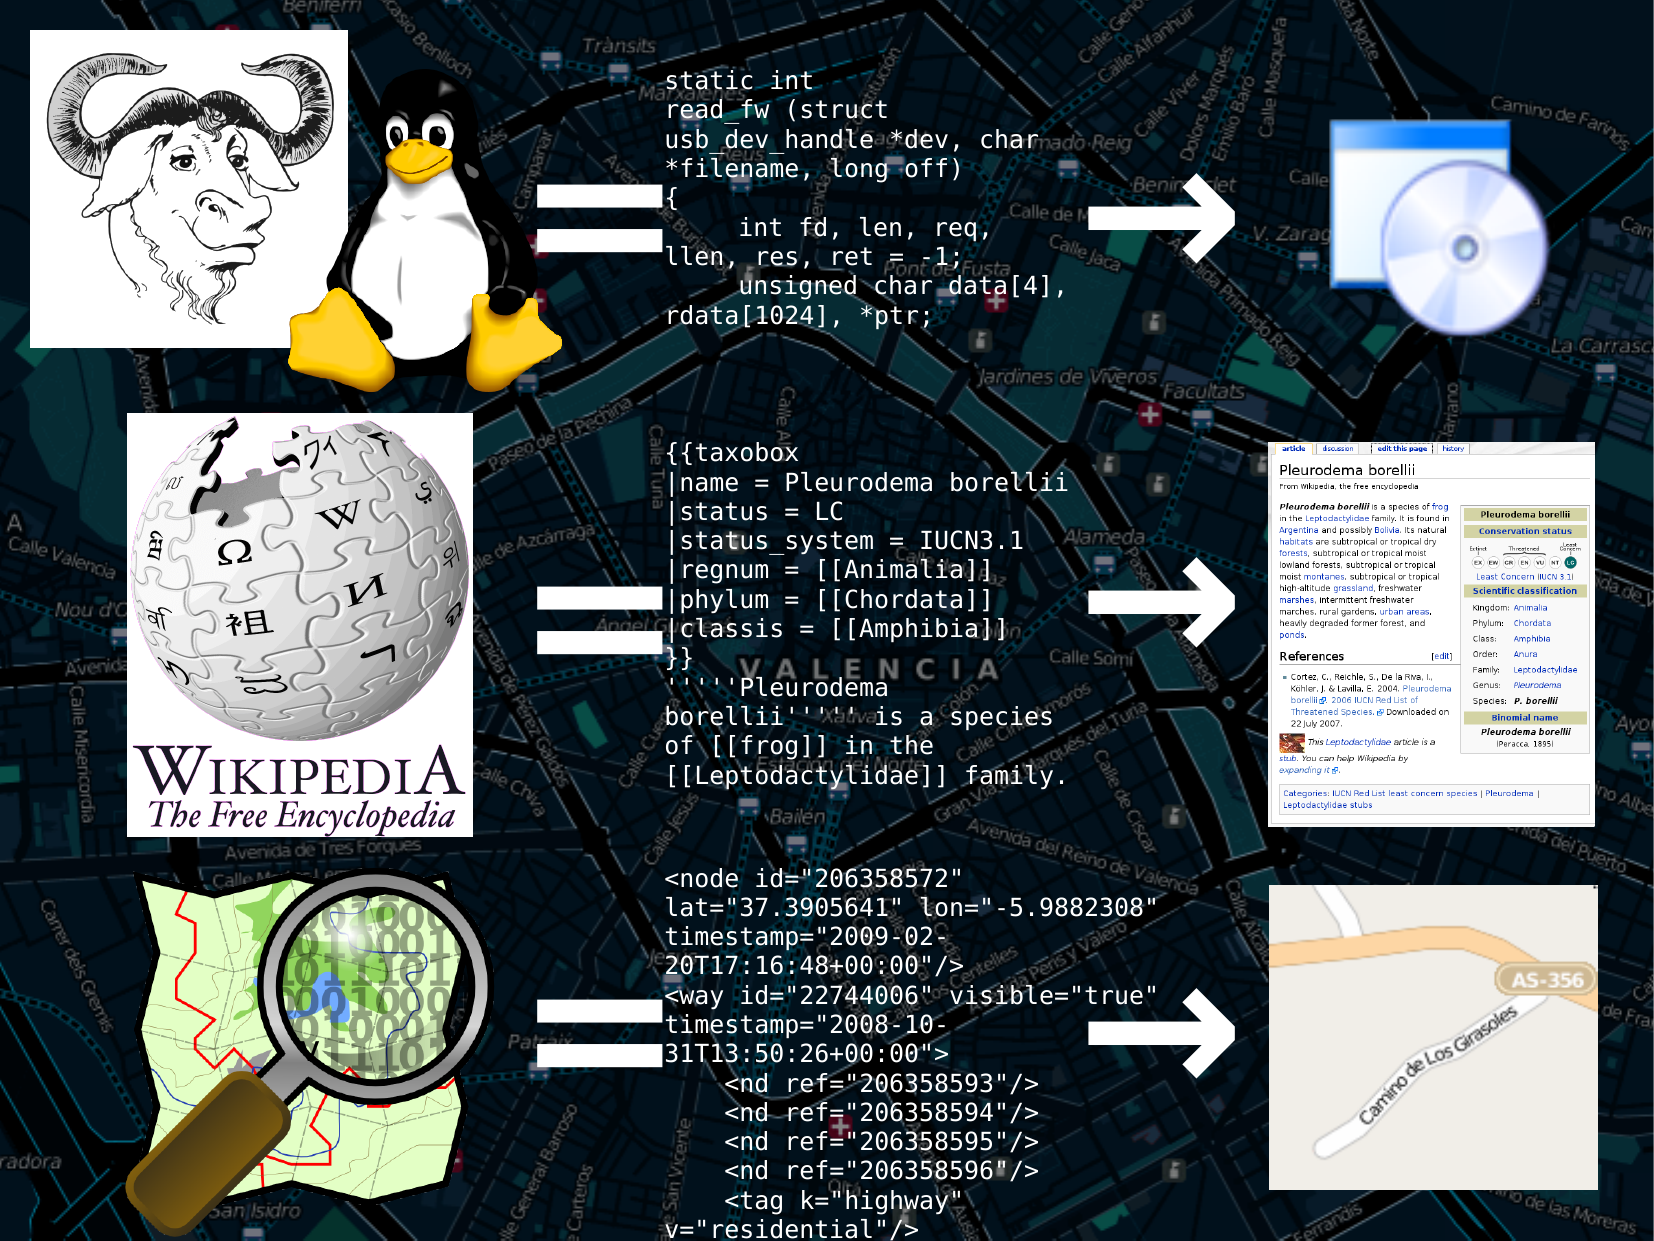

static int
read_fw (struct usb_dev_handle *dev, char *filename, long off)
{
	int fd, len, req, llen, res, ret = -1;
	unsigned char data[4], rdata[1024], *ptr;
=
→
{{taxobox
|name = Pleurodema borellii
|status = LC
|status_system = IUCN3.1
|regnum = [[Animalia]]
|phylum = [[Chordata]]
|classis = [[Amphibia]]
}}
'''''Pleurodema borellii''''' is a species of [[frog]] in the [[Leptodactylidae]] family.
→
=
v
<node id="206358572" lat="37.3905641" lon="-5.9882308" timestamp="2009-02-20T17:16:48+00:00"/>
<way id="22744006" visible="true" timestamp="2008-10-31T13:50:26+00:00">
 <nd ref="206358593"/>
 <nd ref="206358594"/>
 <nd ref="206358595"/>
 <nd ref="206358596"/>
 <tag k="highway" v="residential"/>
→
=